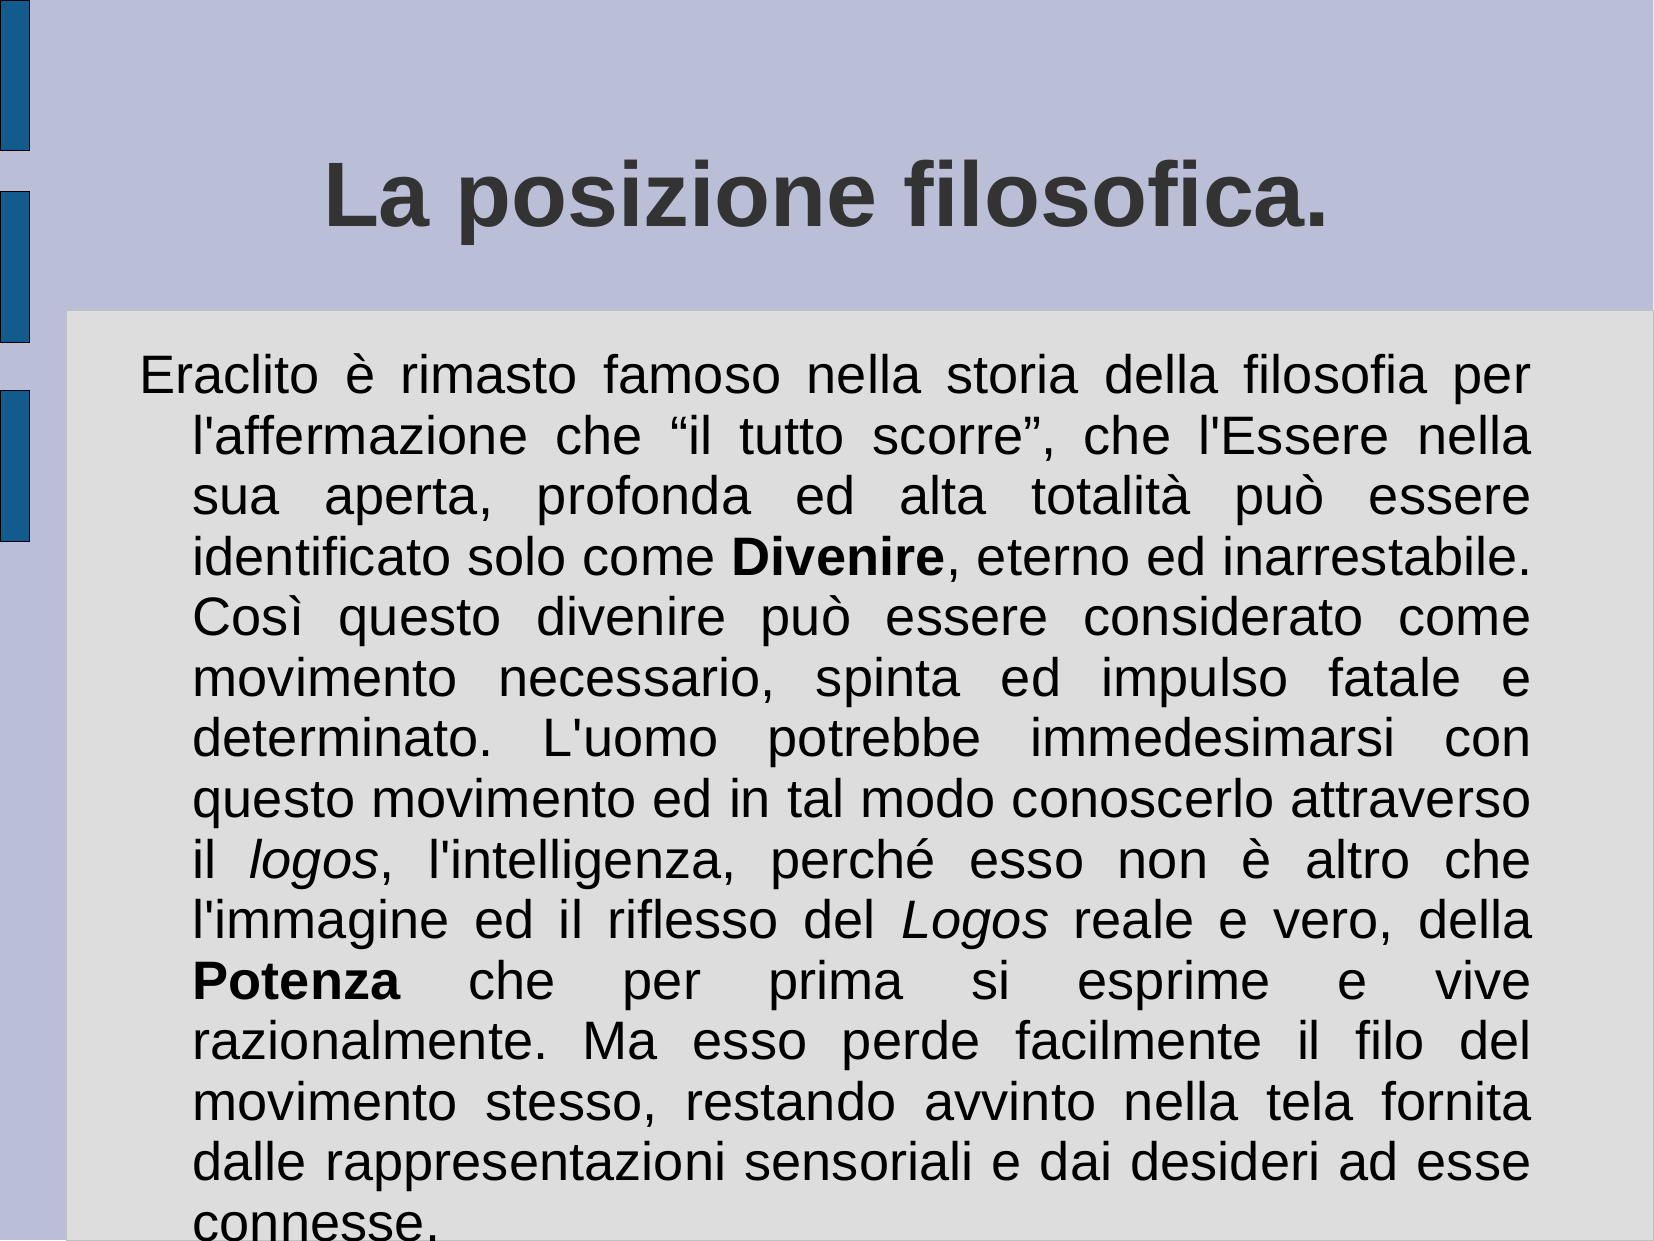

# La posizione filosofica.
Eraclito è rimasto famoso nella storia della filosofia per l'affermazione che “il tutto scorre”, che l'Essere nella sua aperta, profonda ed alta totalità può essere identificato solo come Divenire, eterno ed inarrestabile. Così questo divenire può essere considerato come movimento necessario, spinta ed impulso fatale e determinato. L'uomo potrebbe immedesimarsi con questo movimento ed in tal modo conoscerlo attraverso il logos, l'intelligenza, perché esso non è altro che l'immagine ed il riflesso del Logos reale e vero, della Potenza che per prima si esprime e vive razionalmente. Ma esso perde facilmente il filo del movimento stesso, restando avvinto nella tela fornita dalle rappresentazioni sensoriali e dai desideri ad esse connesse.